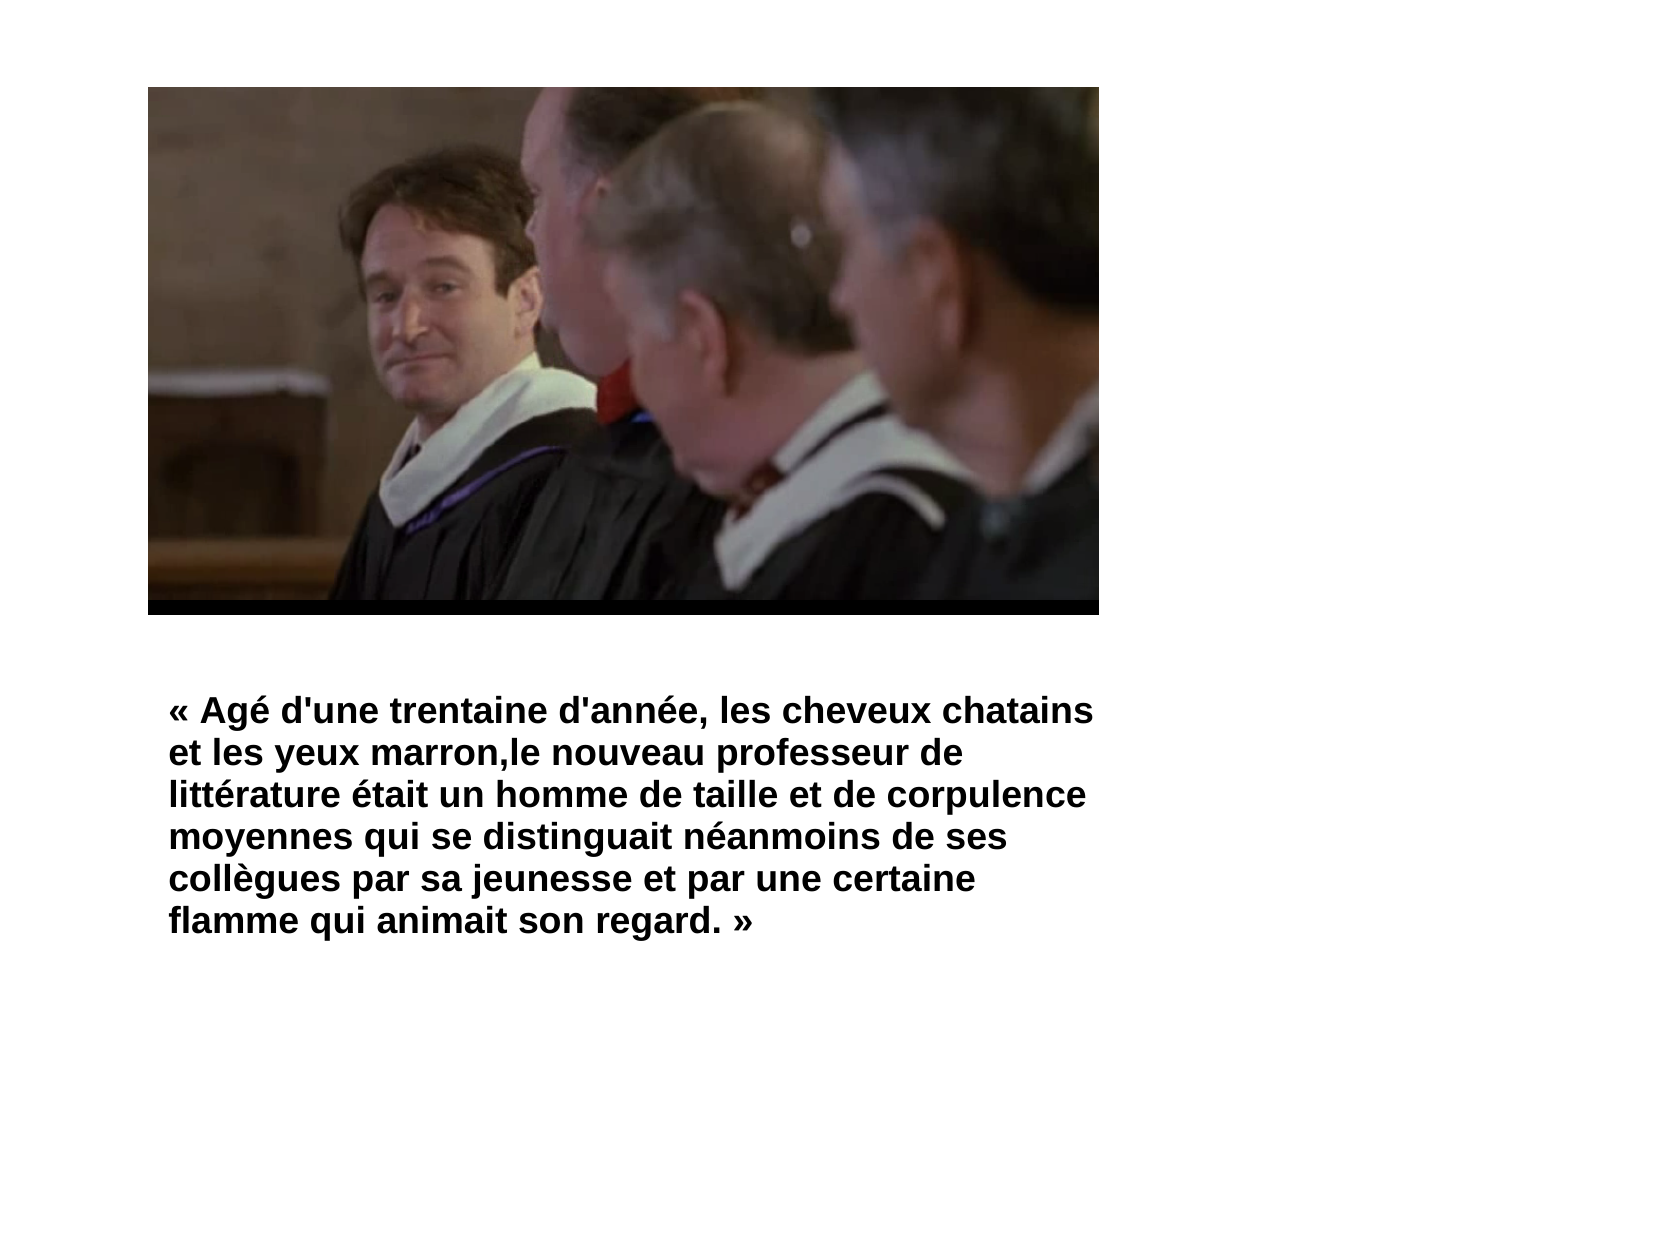

« Agé d'une trentaine d'année, les cheveux chatains et les yeux marron,le nouveau professeur de littérature était un homme de taille et de corpulence moyennes qui se distinguait néanmoins de ses collègues par sa jeunesse et par une certaine flamme qui animait son regard. »